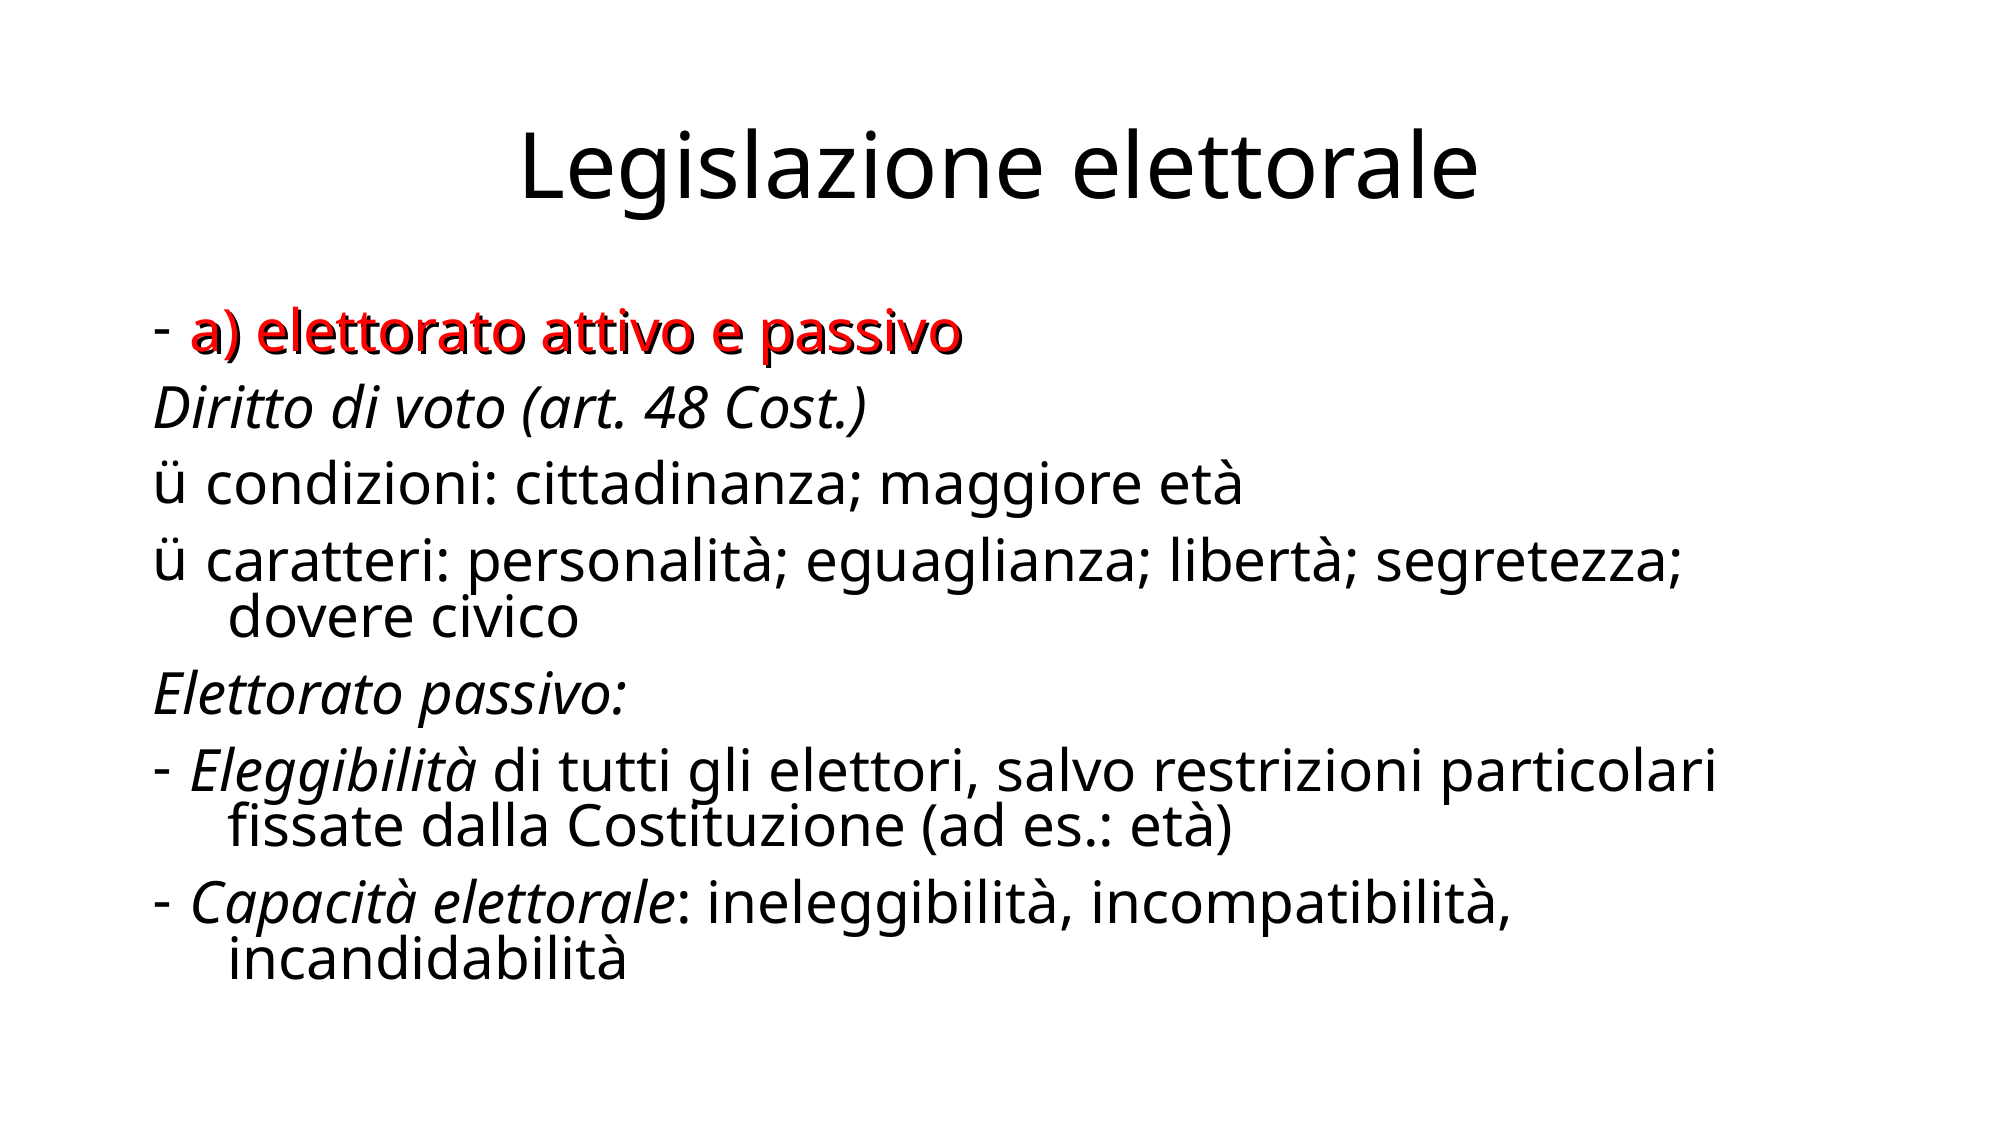

# Legislazione elettorale
a) elettorato attivo e passivo
Diritto di voto (art. 48 Cost.)
 condizioni: cittadinanza; maggiore età
 caratteri: personalità; eguaglianza; libertà; segretezza; dovere civico
Elettorato passivo:
Eleggibilità di tutti gli elettori, salvo restrizioni particolari fissate dalla Costituzione (ad es.: età)
Capacità elettorale: ineleggibilità, incompatibilità, incandidabilità